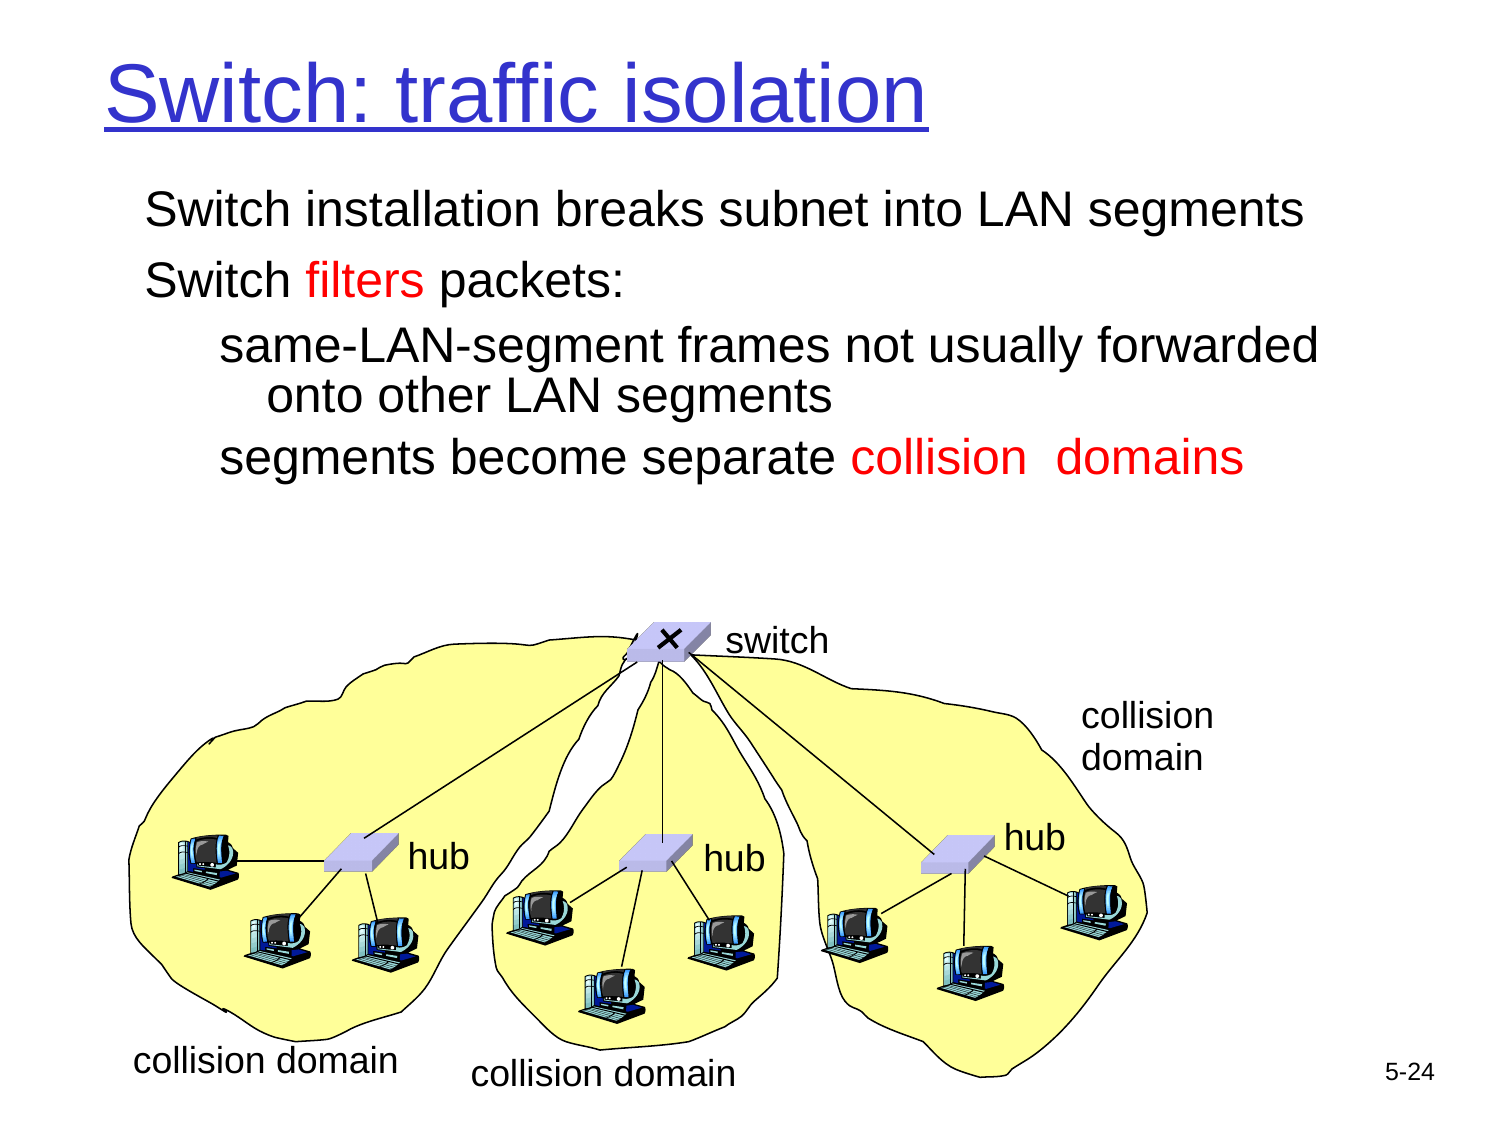

# Switch: traffic isolation
Switch installation breaks subnet into LAN segments
Switch filters packets:
same-LAN-segment frames not usually forwarded onto other LAN segments
segments become separate collision domains
switch
hub
hub
hub
collision
domain
collision domain
collision domain
24